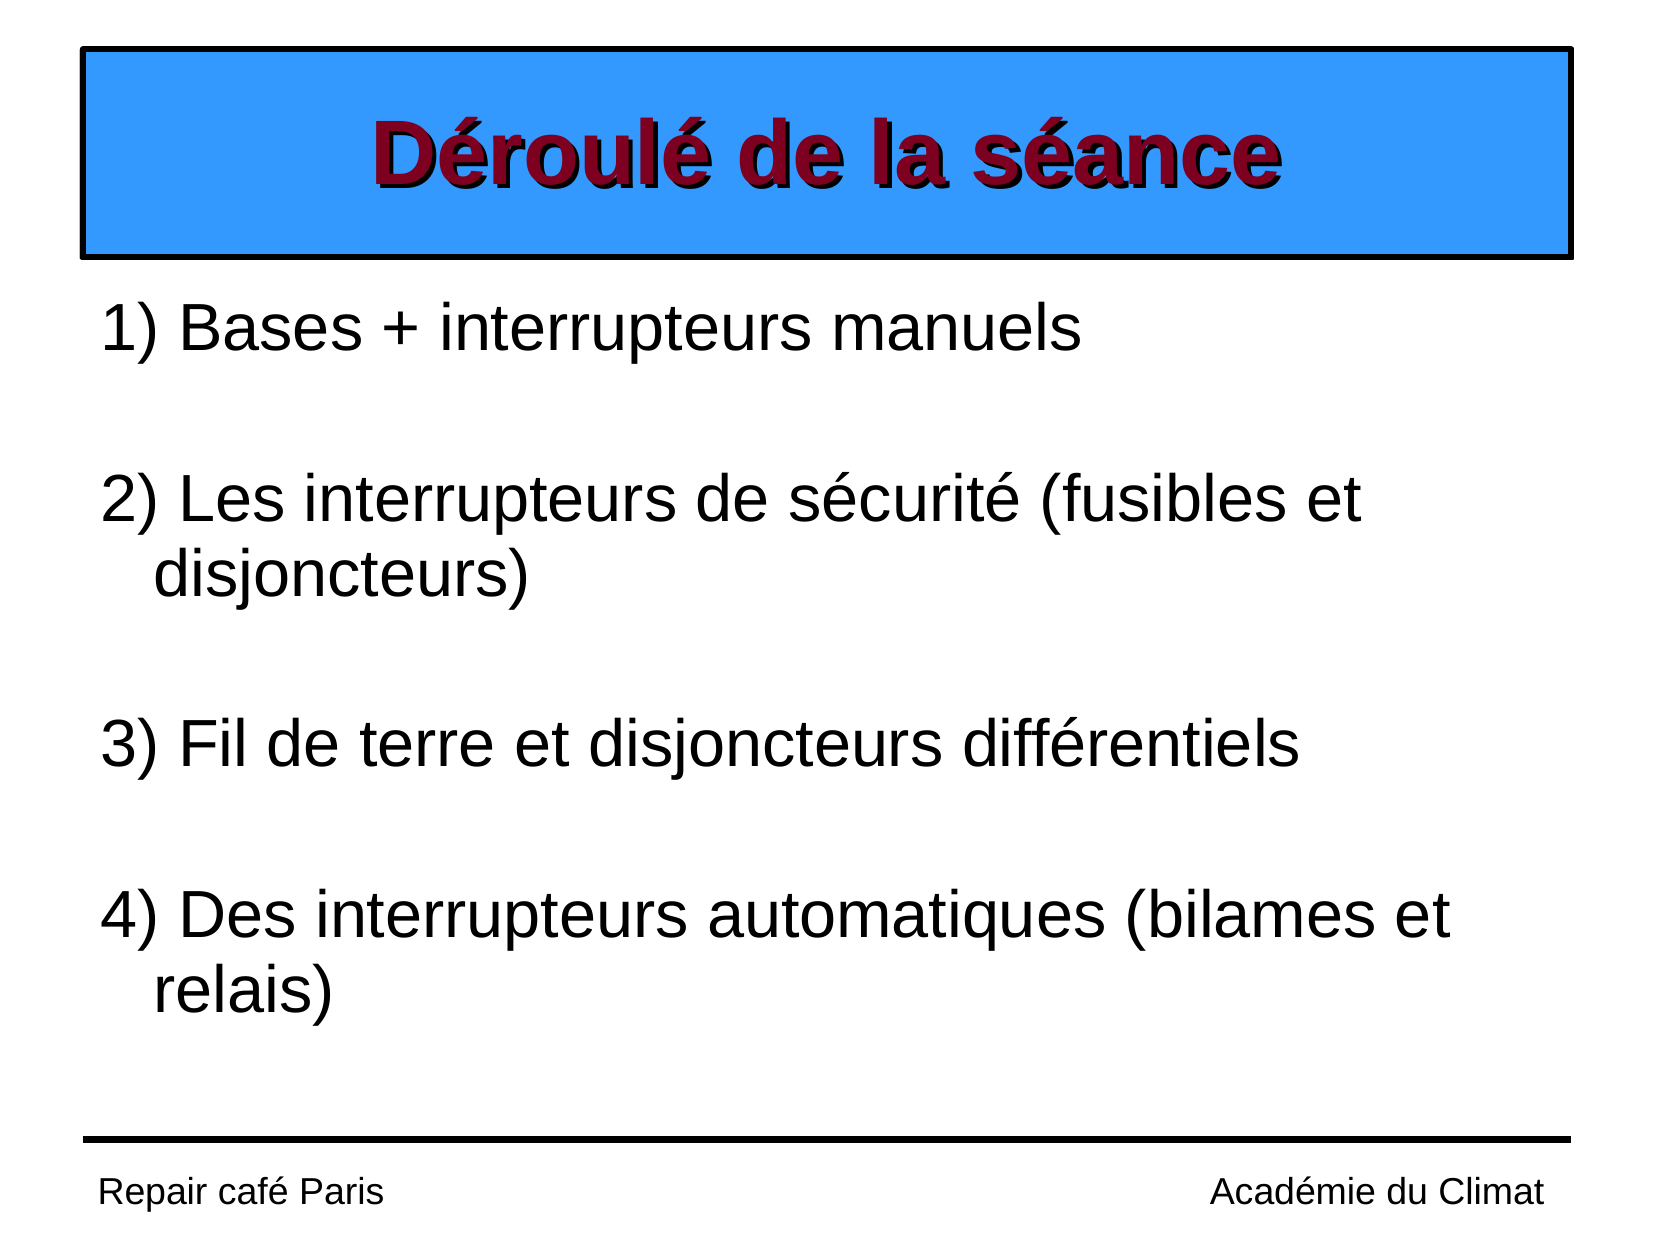

# Déroulé de la séance
 Bases + interrupteurs manuels
 Les interrupteurs de sécurité (fusibles et disjoncteurs)
 Fil de terre et disjoncteurs différentiels
 Des interrupteurs automatiques (bilames et relais)
Repair café Paris	Académie du Climat